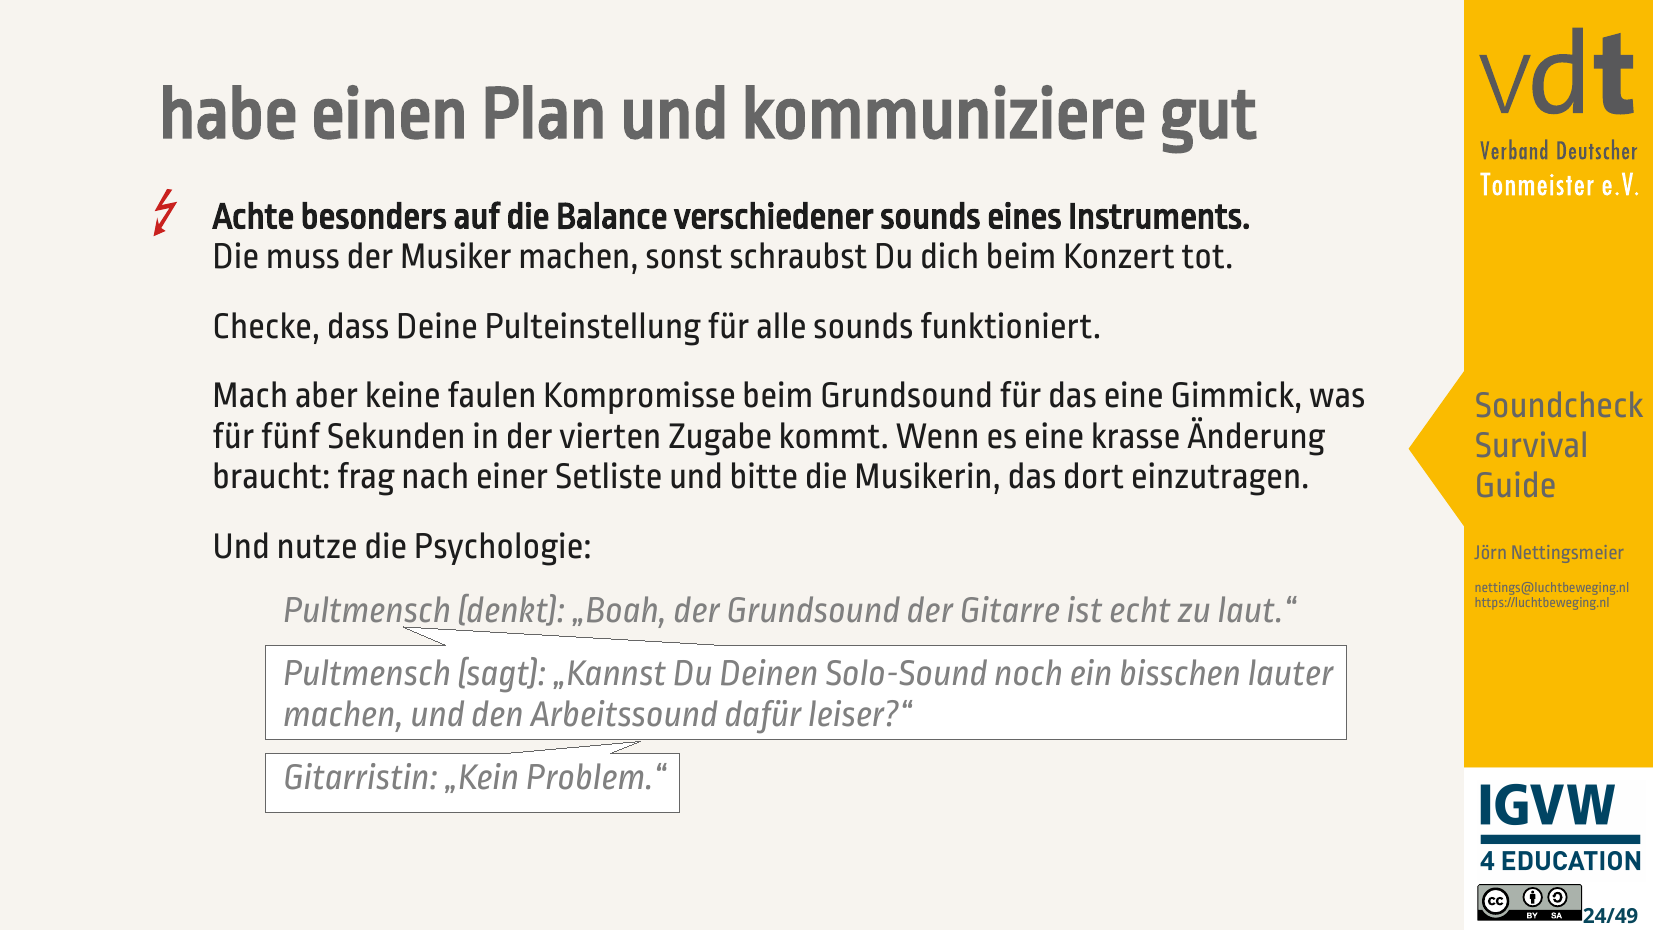

# habe einen Plan und kommuniziere gut
Achte besonders auf die Balance verschiedener sounds eines Instruments.
Die muss der Musiker machen, sonst schraubst Du dich beim Konzert tot.
Checke, dass Deine Pulteinstellung für alle sounds funktioniert.
Mach aber keine faulen Kompromisse beim Grundsound für das eine Gimmick, was für fünf Sekunden in der vierten Zugabe kommt. Wenn es eine krasse Änderung braucht: frag nach einer Setliste und bitte die Musikerin, das dort einzutragen.
Und nutze die Psychologie:
Pultmensch (denkt): „Boah, der Grundsound der Gitarre ist echt zu laut.“
Pultmensch (sagt): „Kannst Du Deinen Solo-Sound noch ein bisschen lauter machen, und den Arbeitssound dafür leiser?“
Gitarristin: „Kein Problem.“